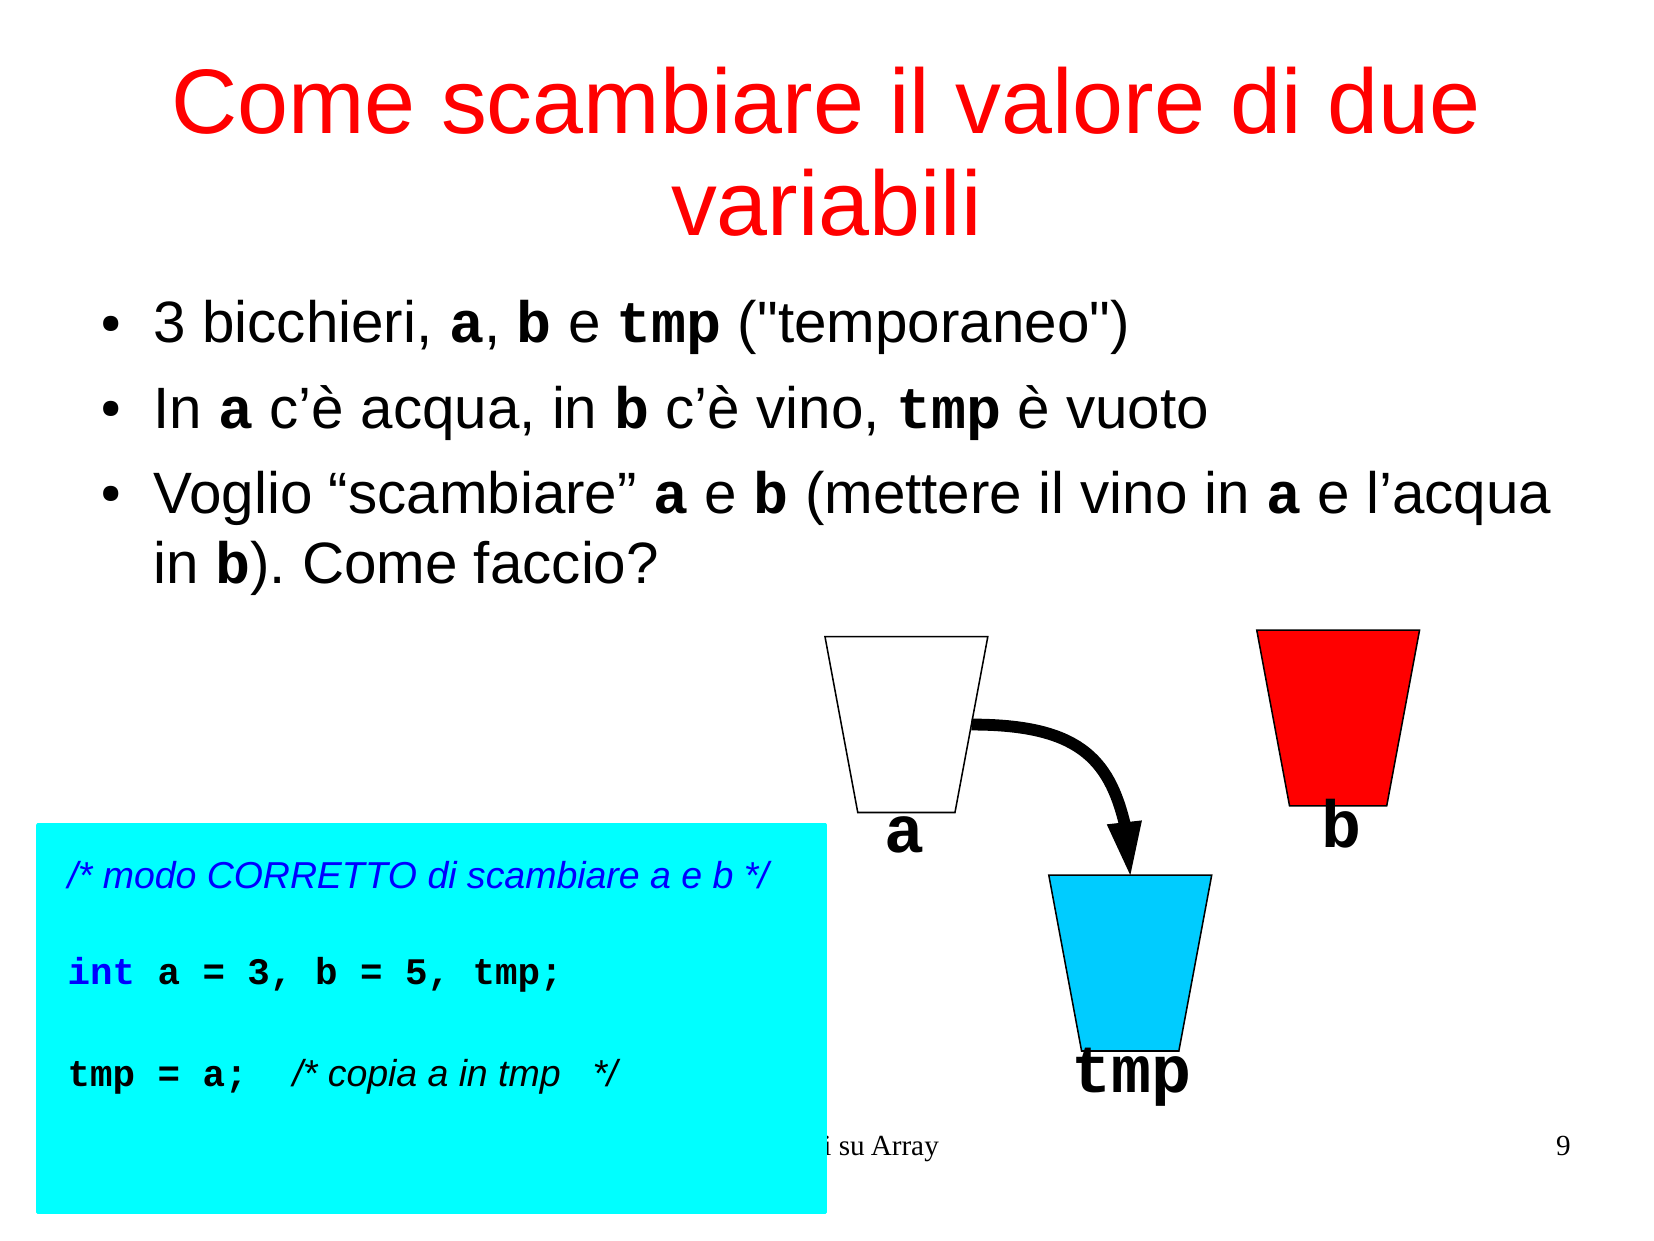

# Come scambiare il valore di due variabili
3 bicchieri, a, b e tmp ("temporaneo")
In a c’è acqua, in b c’è vino, tmp è vuoto
Voglio “scambiare” a e b (mettere il vino in a e l’acqua in b). Come faccio?
b
a
/* modo CORRETTO di scambiare a e b */
int a = 3, b = 5, tmp;
tmp = a; 	/* copia a in tmp 	*/
tmp
Algoritmi su Array
9